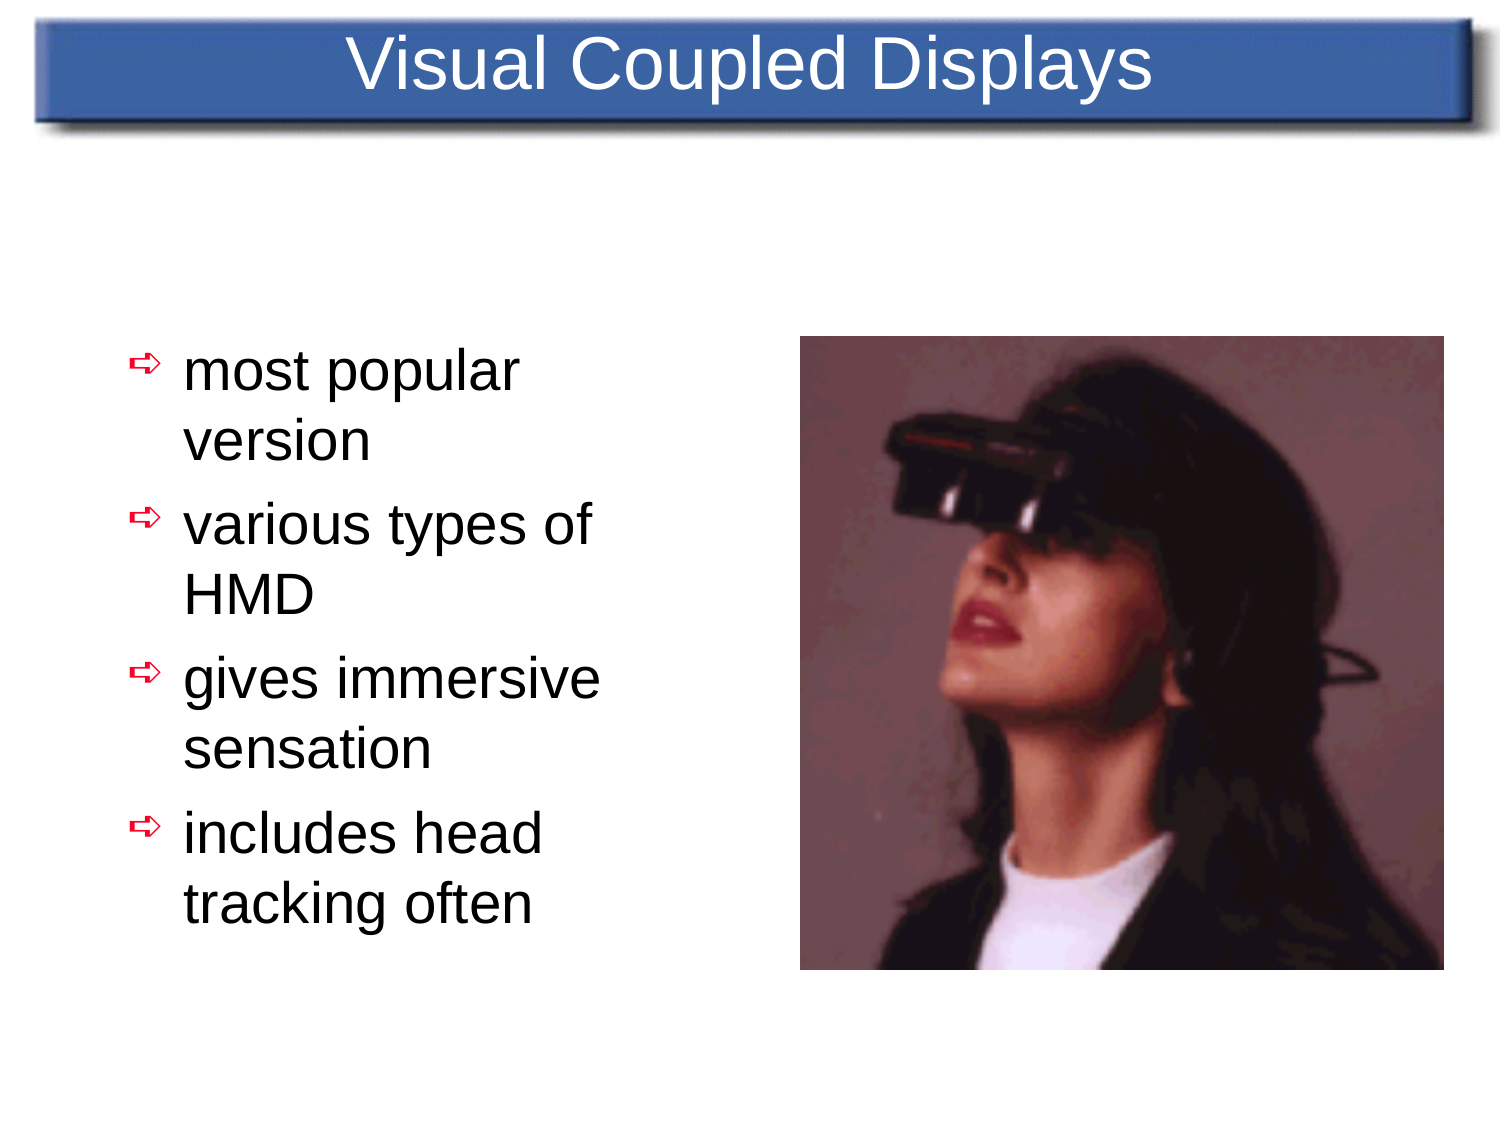

# Visual Coupled Displays
most popular version
various types of HMD
gives immersive sensation
includes head tracking often